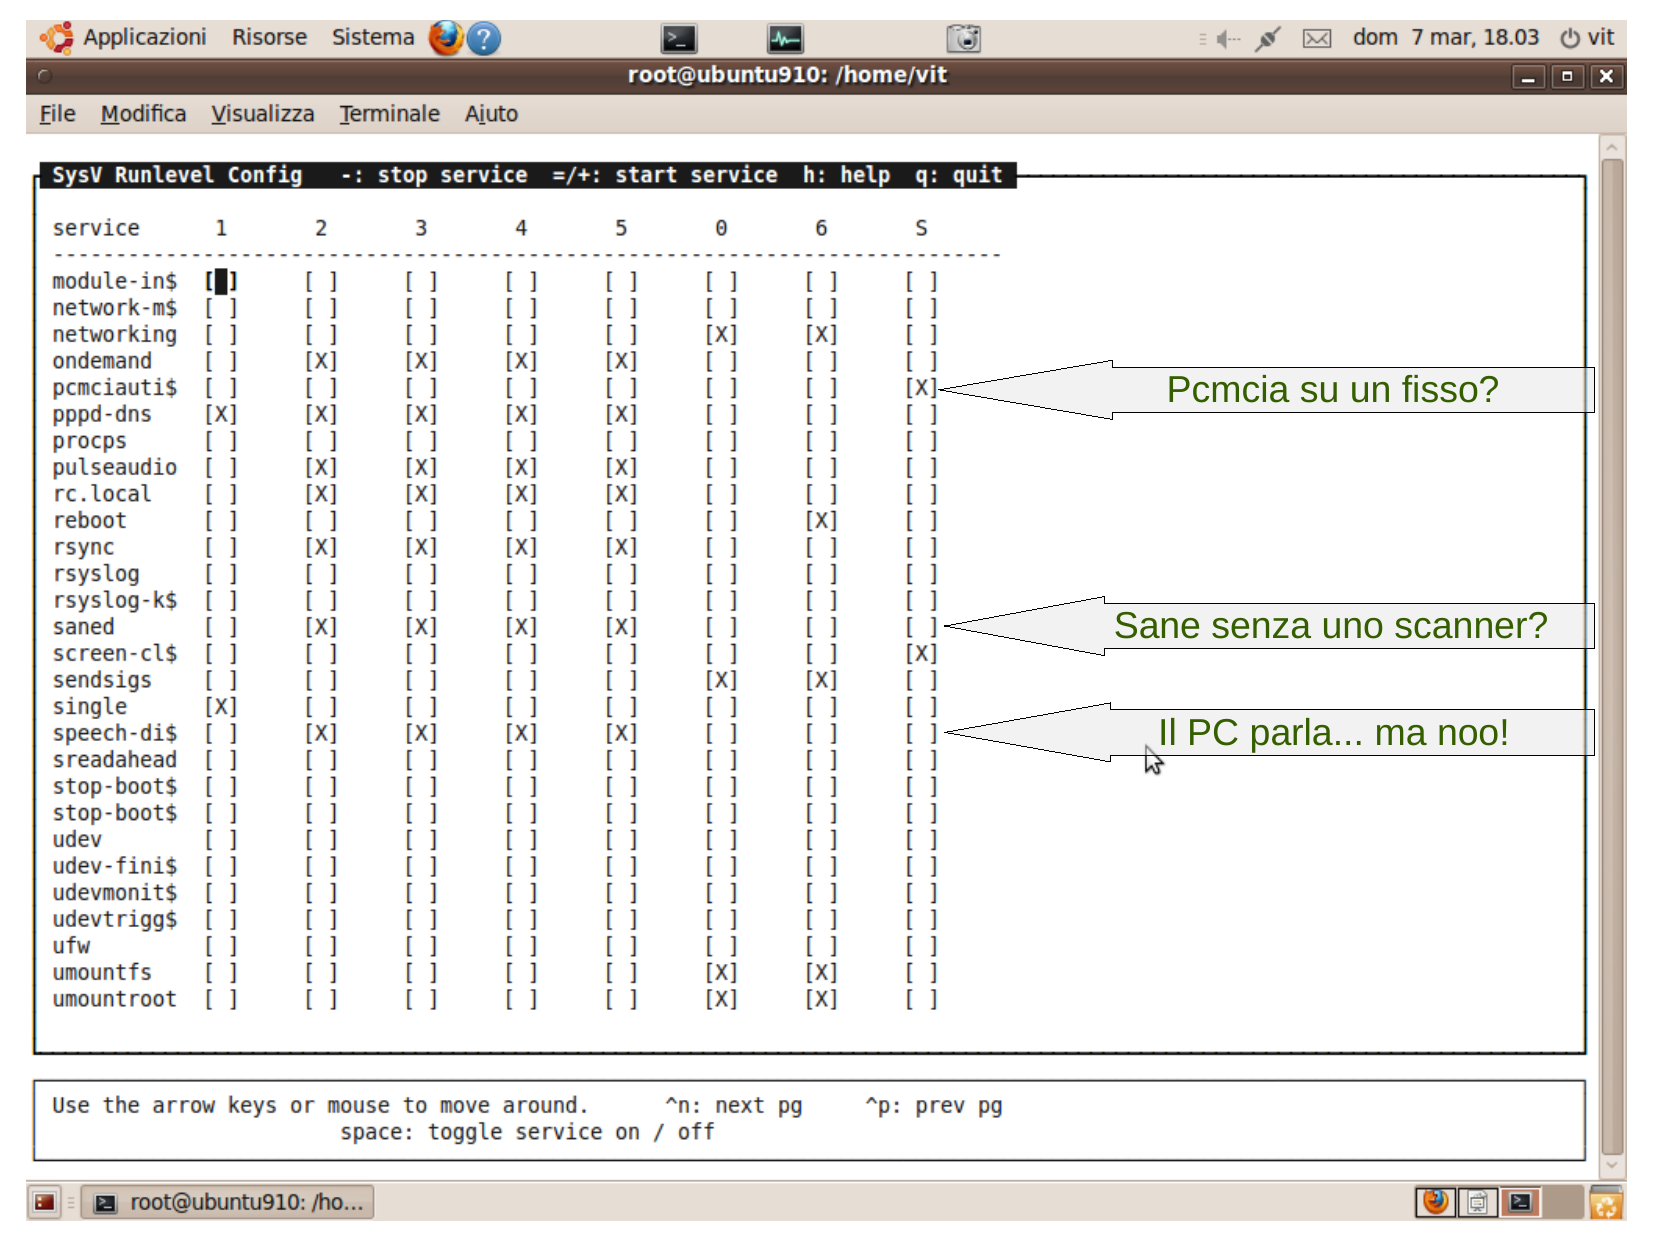

Pcmcia su un fisso?
Sane senza uno scanner?
Il PC parla... ma noo!